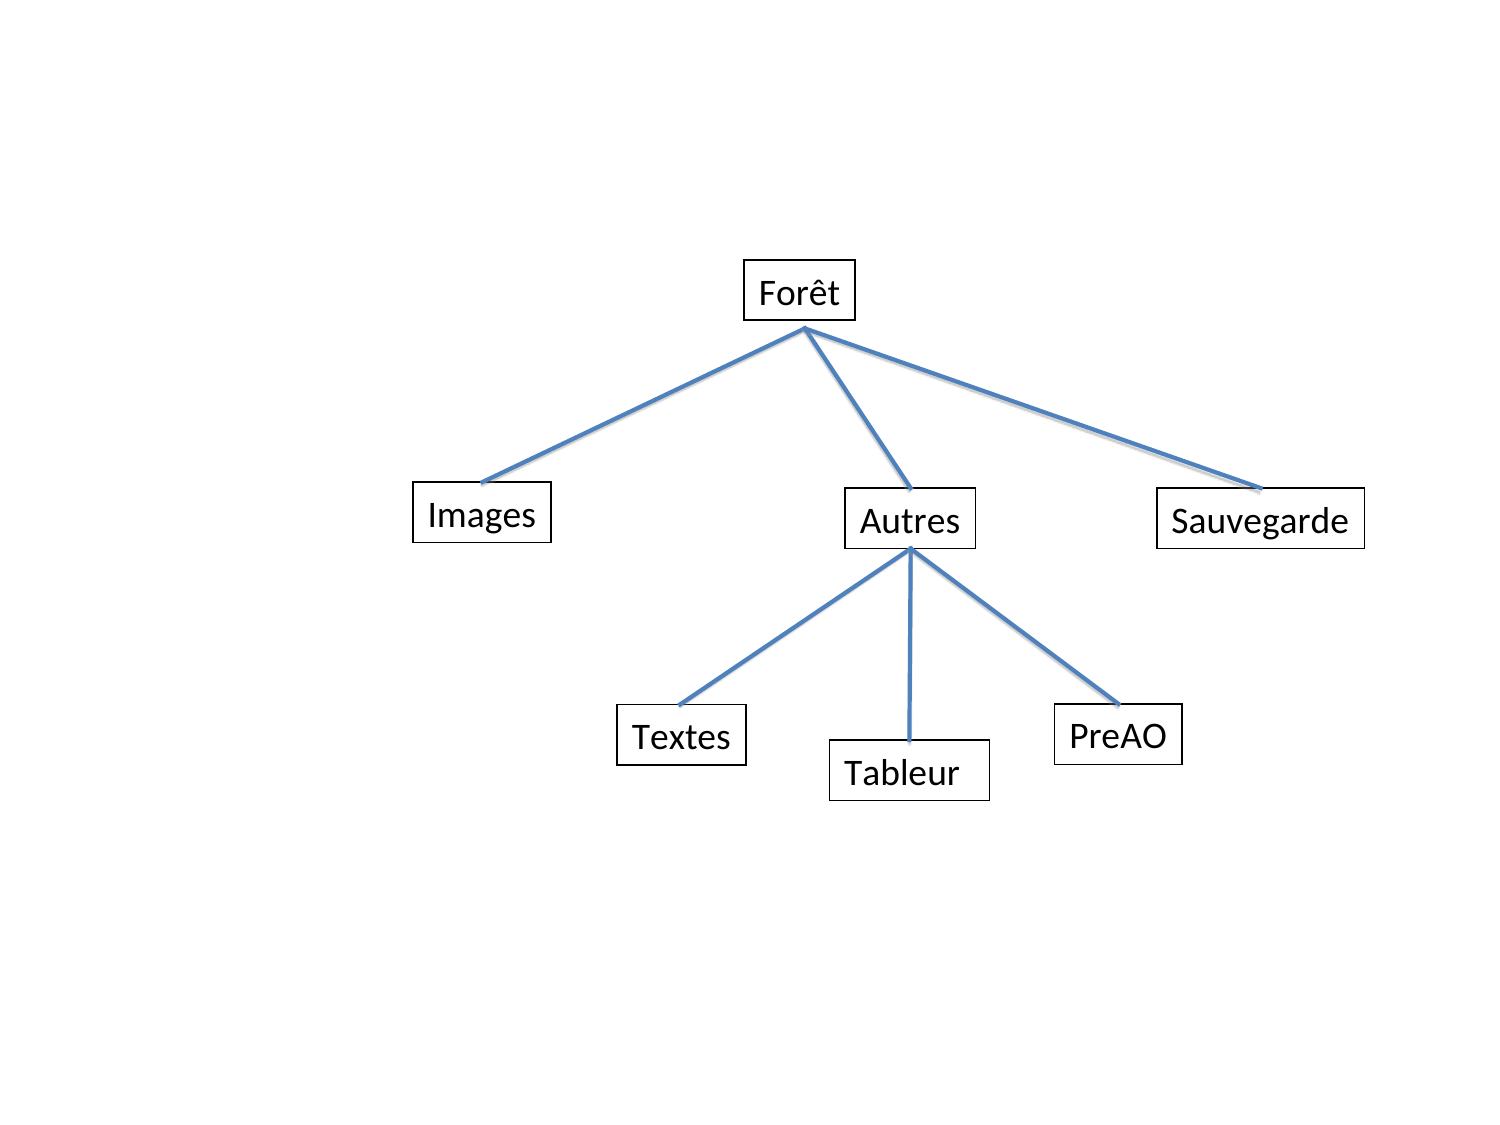

Forêt
Images
Autres
Sauvegarde
PreAO
Textes
Tableur